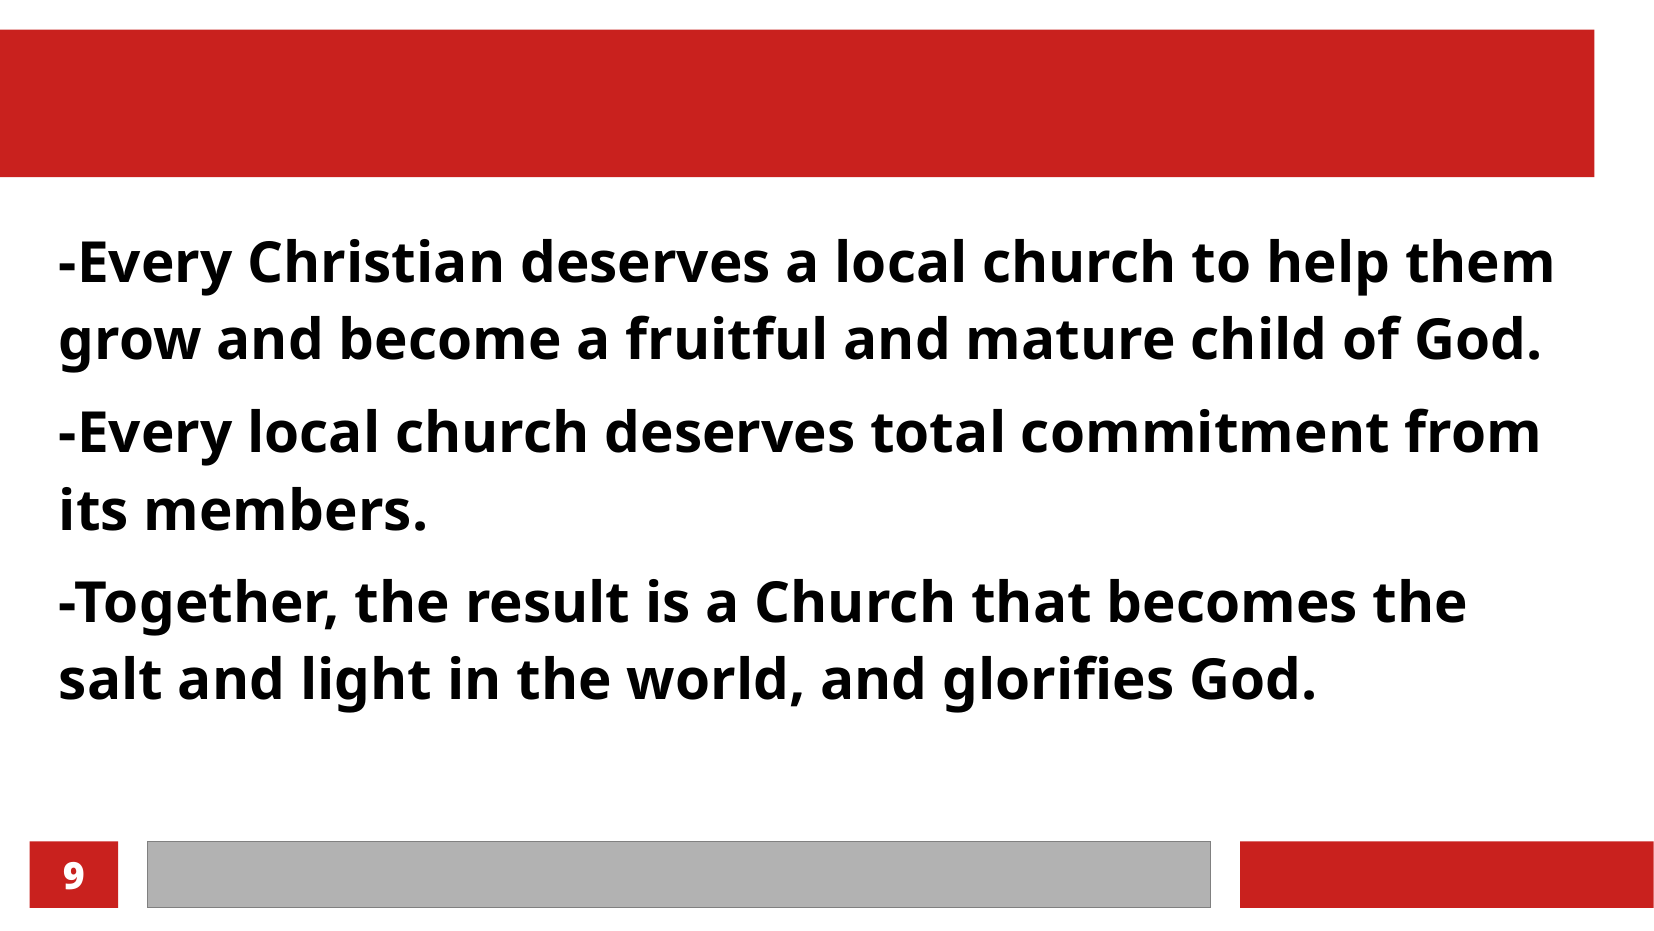

# -Every Christian deserves a local church to help them grow and become a fruitful and mature child of God.
-Every local church deserves total commitment from its members.
-Together, the result is a Church that becomes the salt and light in the world, and glorifies God.
9